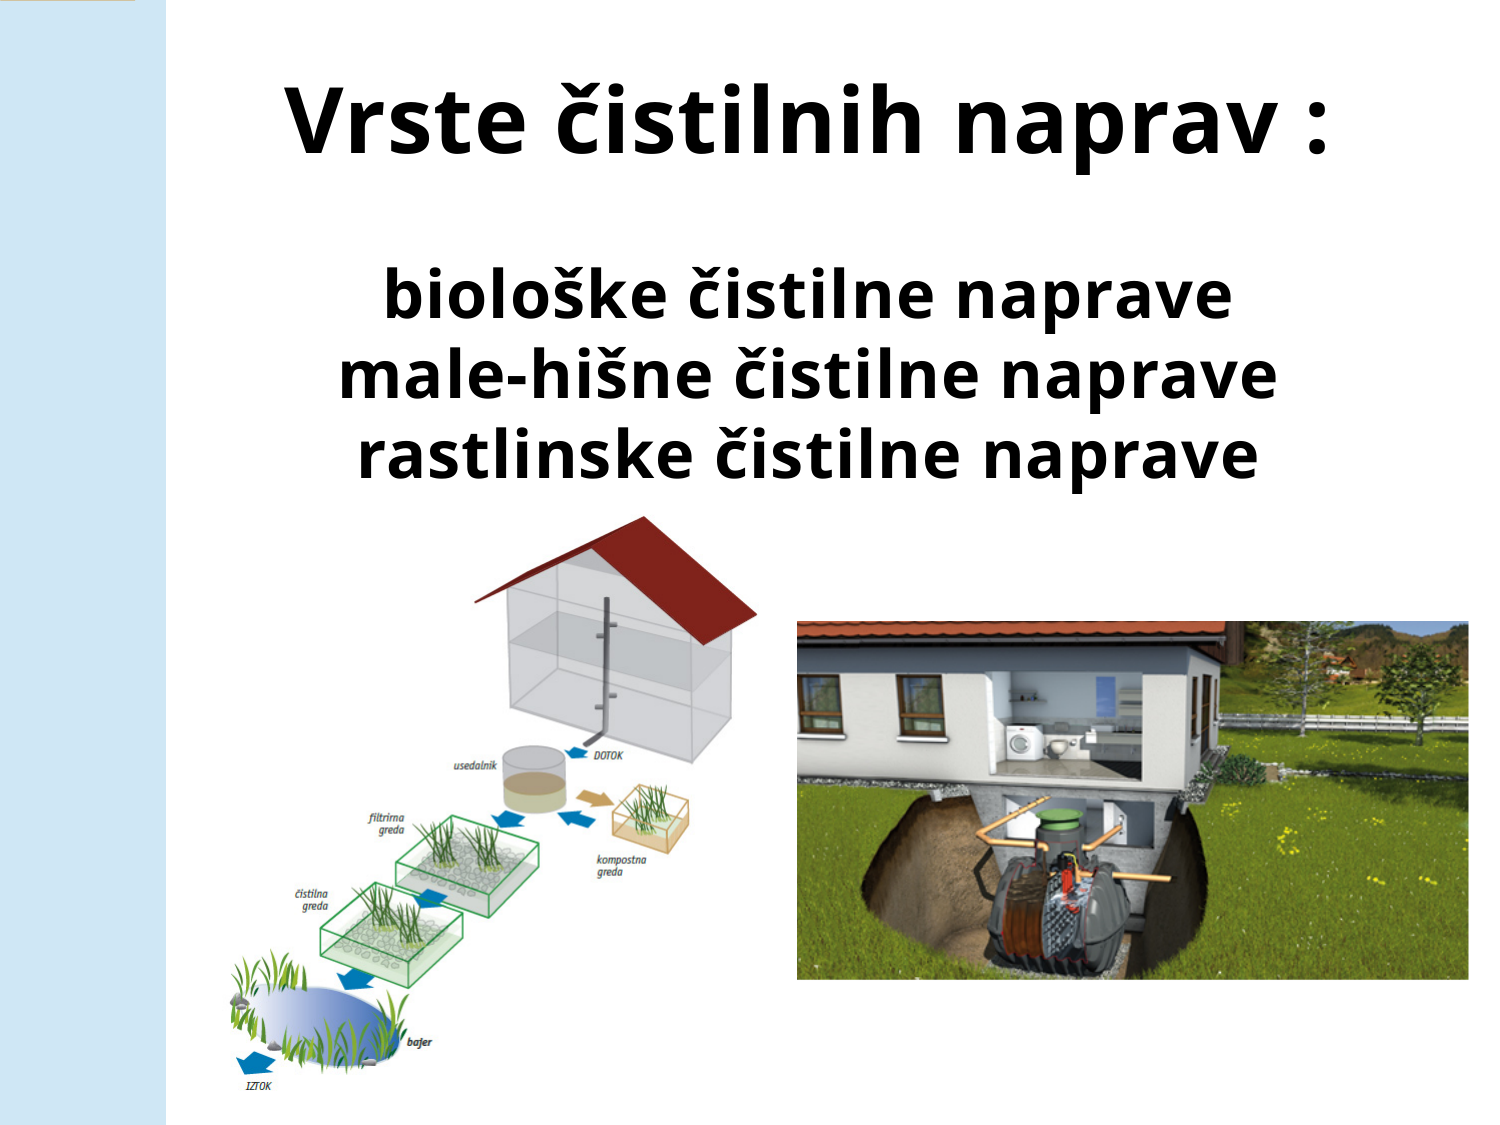

Vrste čistilnih naprav :
biološke čistilne naprave
male-hišne čistilne naprave
rastlinske čistilne naprave